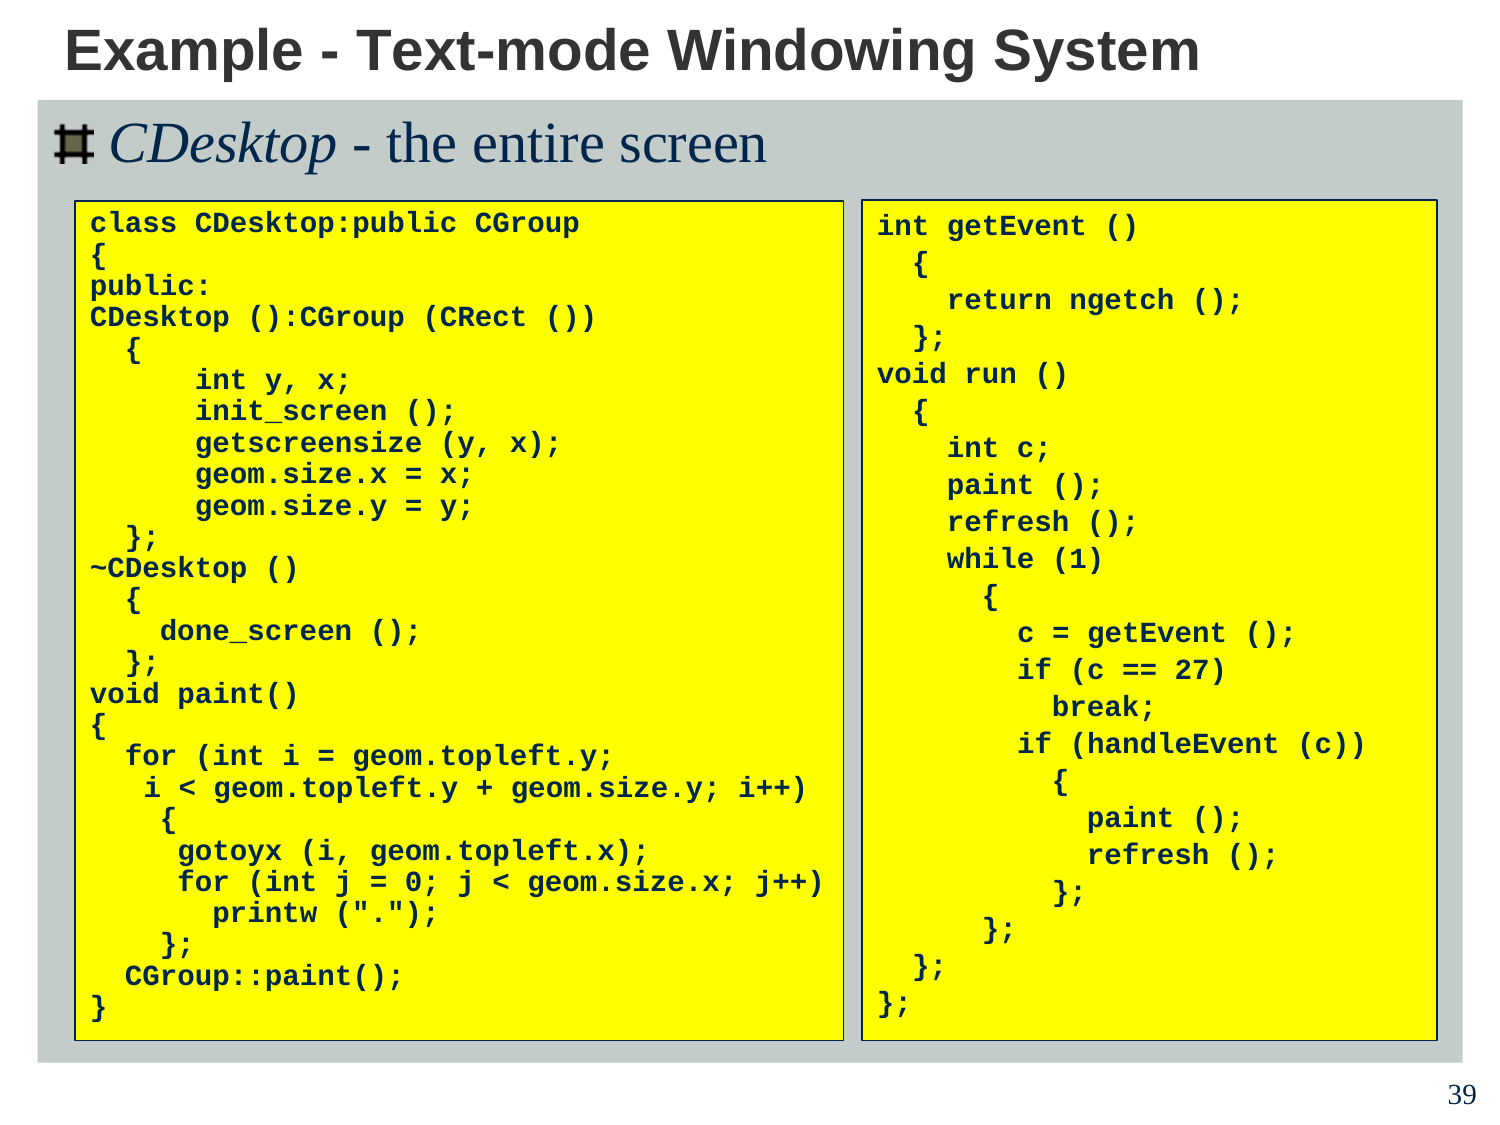

# Example - Text-mode Windowing System
CDesktop - the entire screen
int getEvent ()
 {
 return ngetch ();
 };
void run ()
 {
 int c;
 paint ();
 refresh ();
 while (1)
 {
 c = getEvent ();
 if (c == 27)
 break;
 if (handleEvent (c))
 {
 paint ();
 refresh ();
 };
 };
 };
};
class CDesktop:public CGroup
{
public:
CDesktop ():CGroup (CRect ())
 {
 int y, x;
 init_screen ();
 getscreensize (y, x);
 geom.size.x = x;
 geom.size.y = y;
 };
~CDesktop ()
 {
 done_screen ();
 };
void paint()
{
 for (int i = geom.topleft.y;
	 i < geom.topleft.y + geom.size.y; i++)
 {
 gotoyx (i, geom.topleft.x);
 for (int j = 0; j < geom.size.x; j++)
 printw (".");
 };
 CGroup::paint();
}